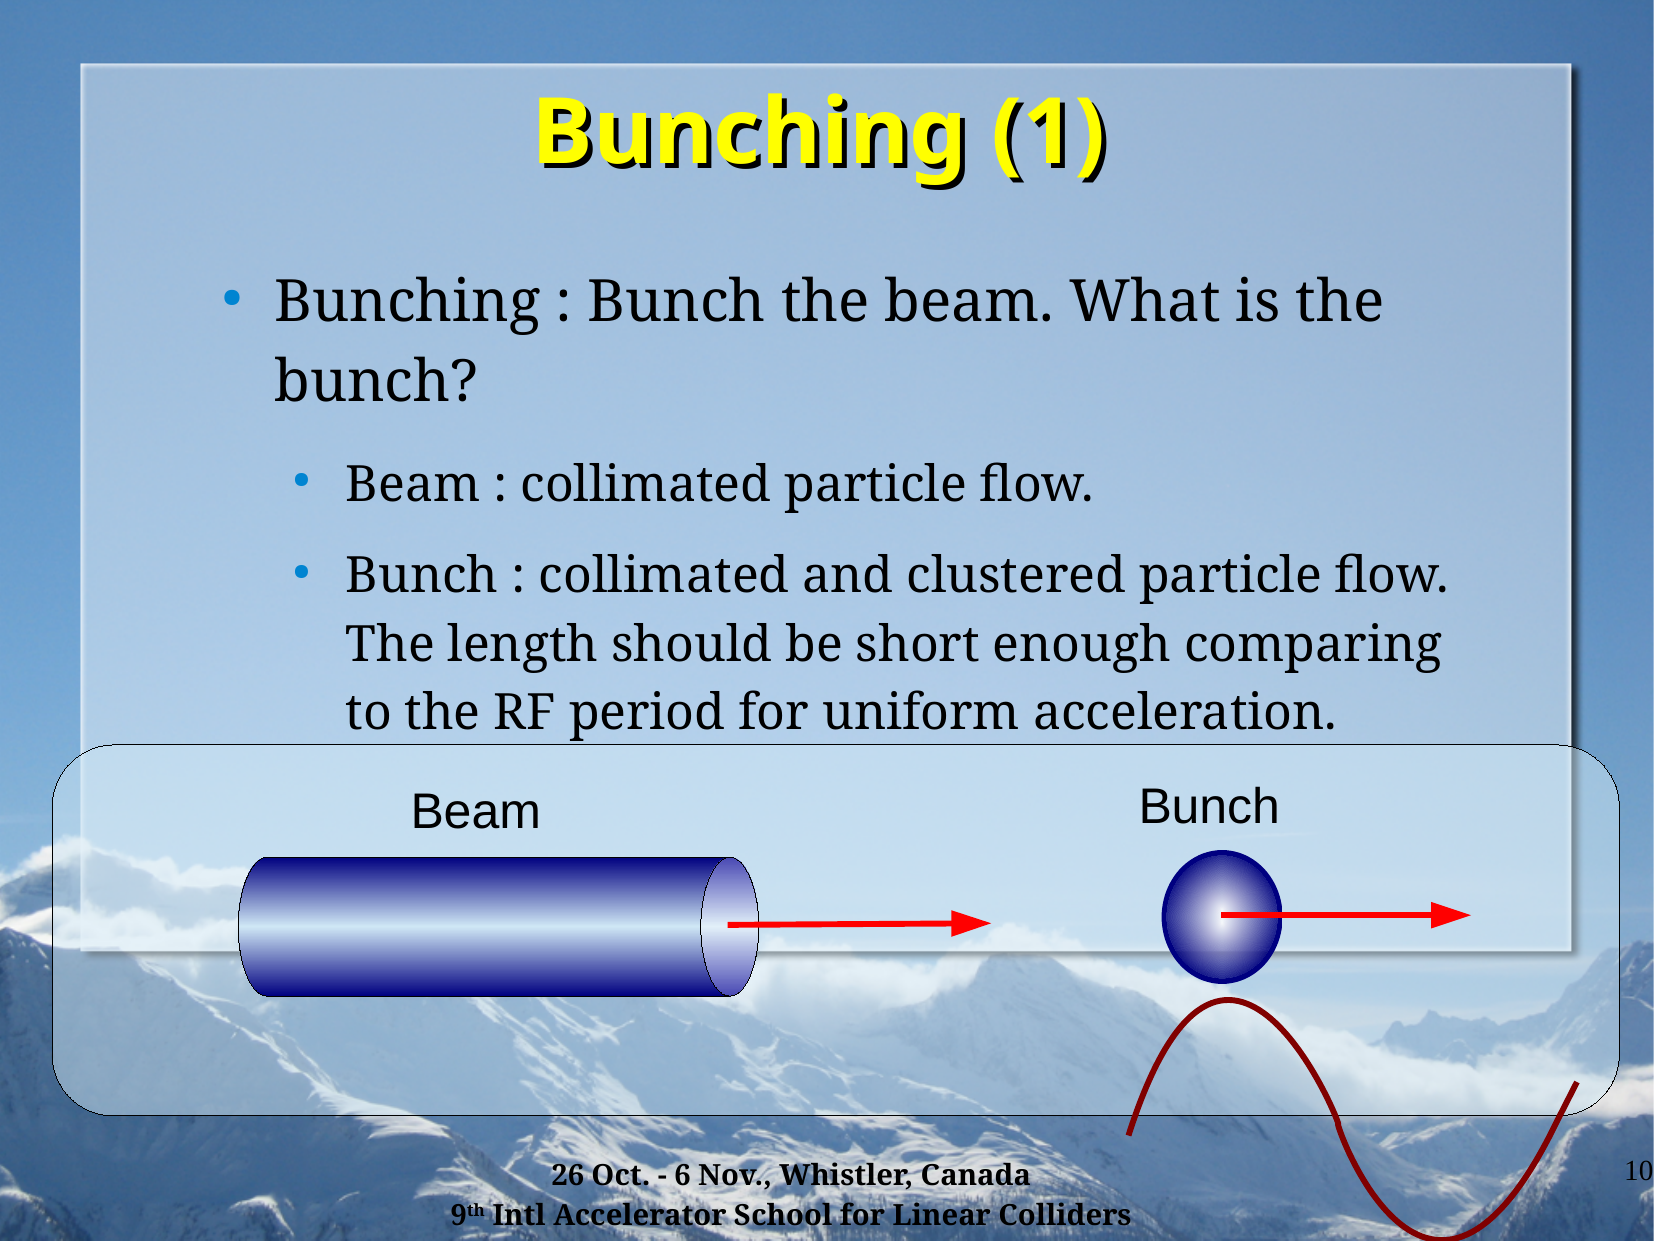

# Bunching (1)
Bunching : Bunch the beam. What is the bunch?
Beam : collimated particle flow.
Bunch : collimated and clustered particle flow. The length should be short enough comparing to the RF period for uniform acceleration.
Bunch
Beam
10